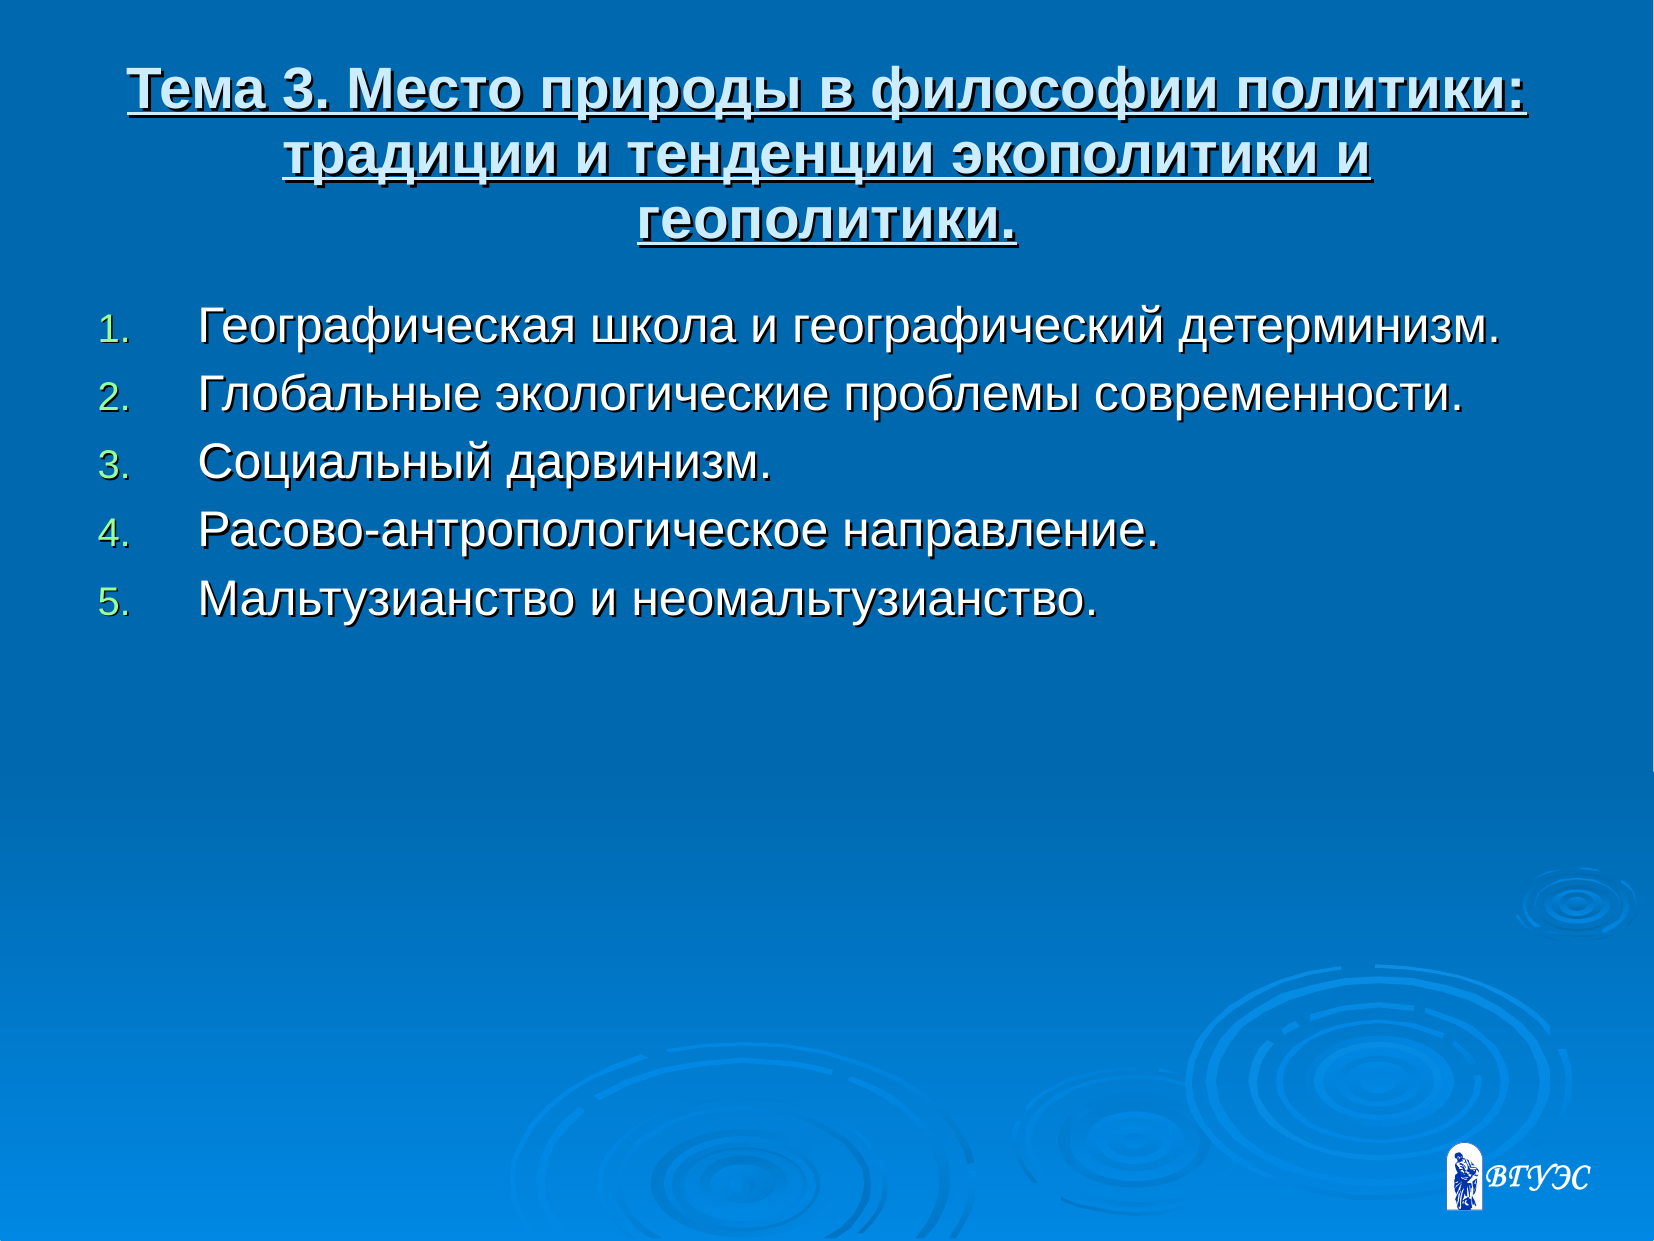

# Тема 3. Место природы в философии политики: традиции и тенденции экополитики и геополитики.
Географическая школа и географический детерминизм.
Глобальные экологические проблемы современности.
Социальный дарвинизм.
Расово-антропологическое направление.
Мальтузианство и неомальтузианство.